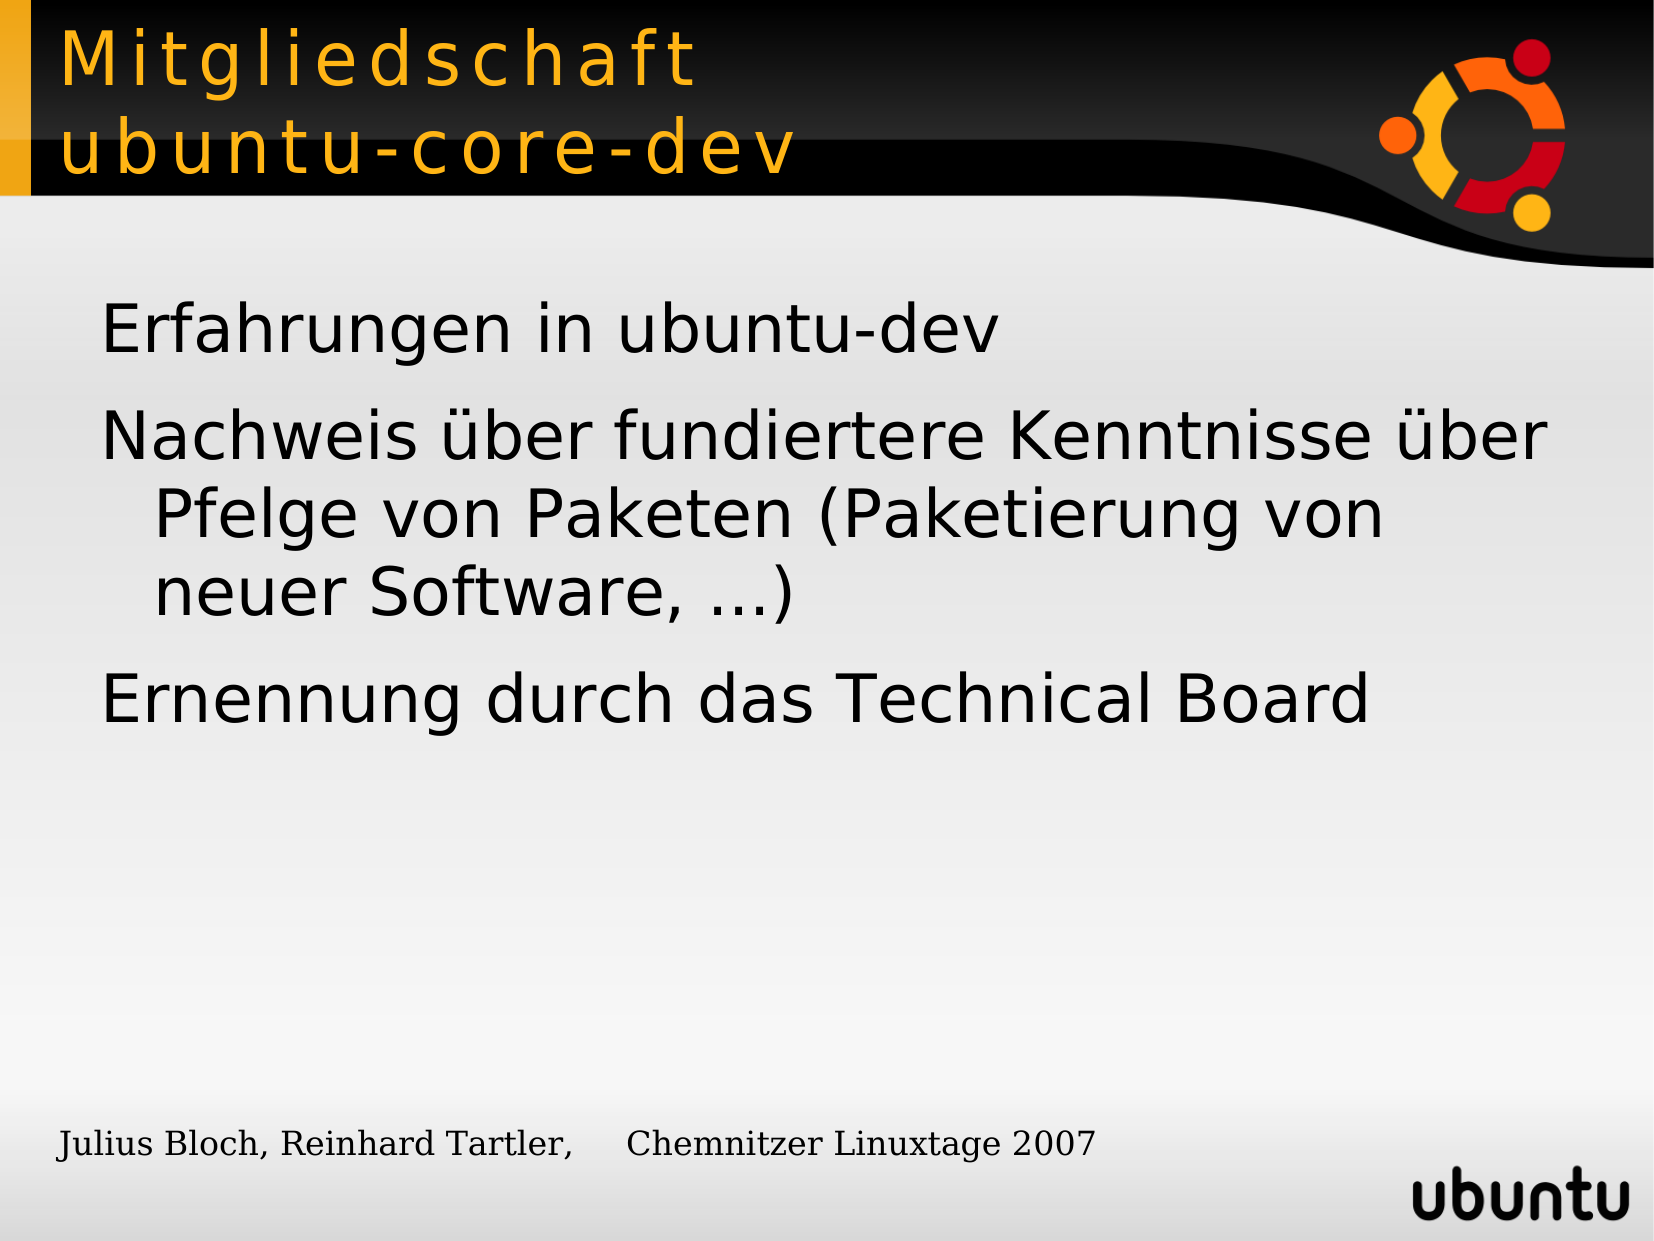

# Mitgliedschaft ubuntu-core-dev
Erfahrungen in ubuntu-dev
Nachweis über fundiertere Kenntnisse über Pfelge von Paketen (Paketierung von neuer Software, ...)
Ernennung durch das Technical Board
Julius Bloch, Reinhard Tartler, Chemnitzer Linuxtage 2007